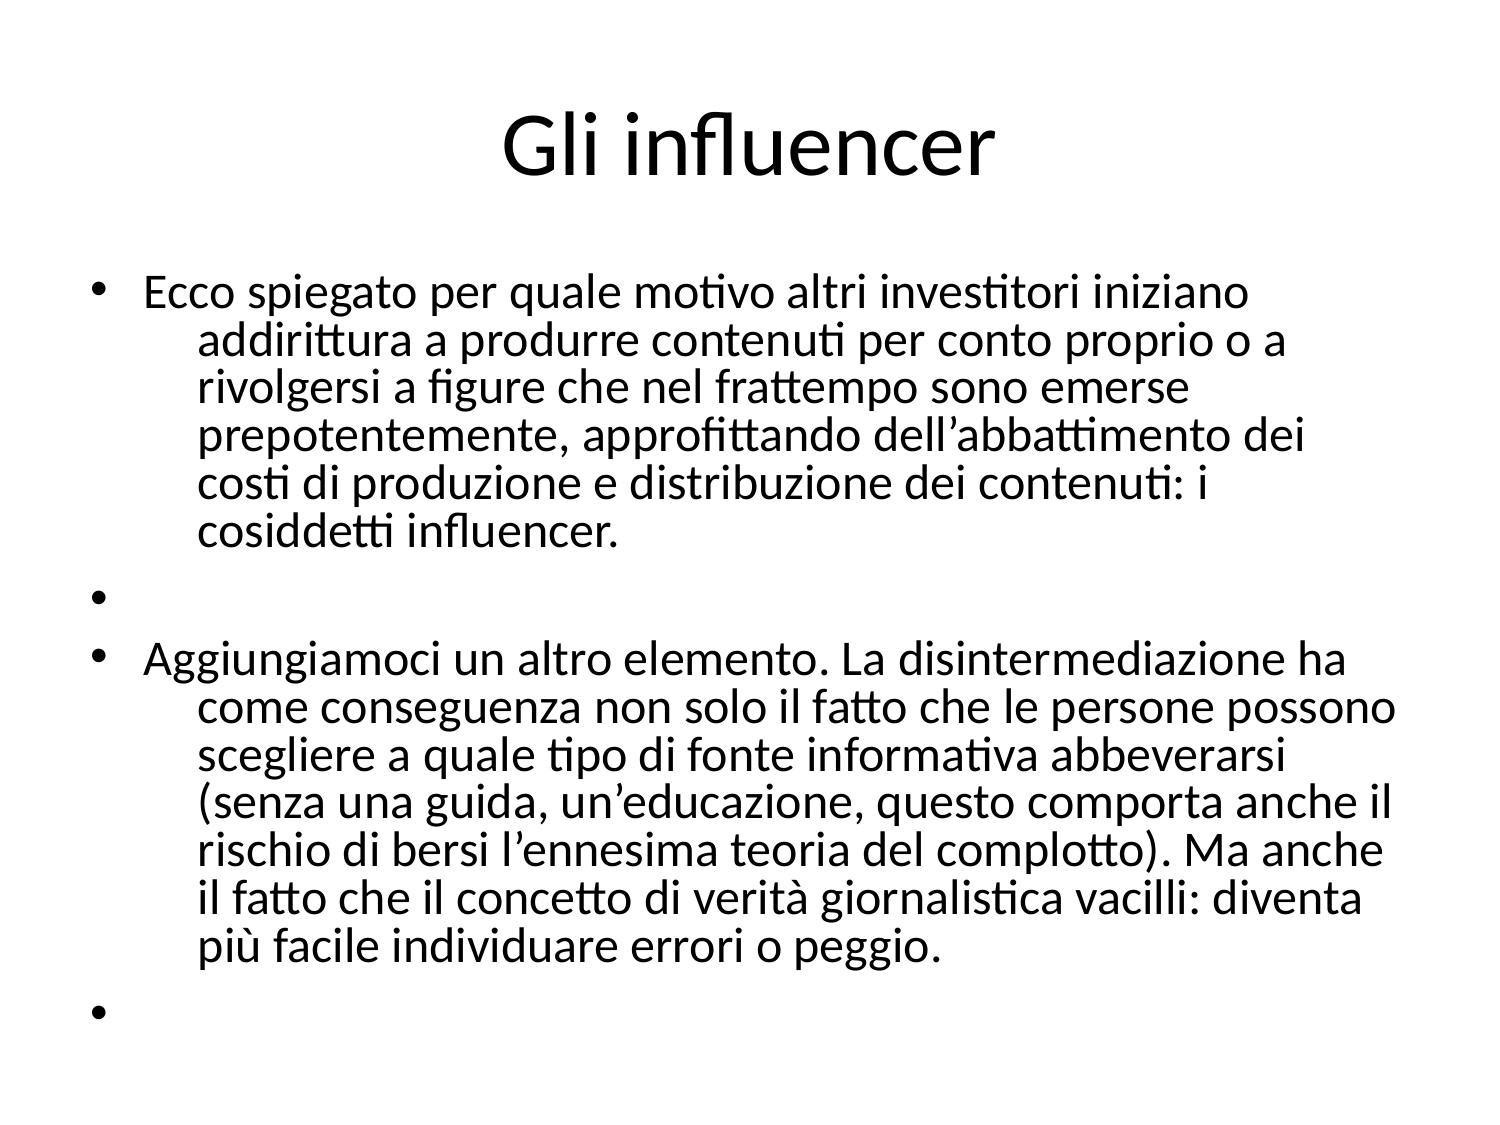

# Gli influencer
Ecco spiegato per quale motivo altri investitori iniziano addirittura a produrre contenuti per conto proprio o a rivolgersi a figure che nel frattempo sono emerse prepotentemente, approfittando dell’abbattimento dei costi di produzione e distribuzione dei contenuti: i cosiddetti influencer.
Aggiungiamoci un altro elemento. La disintermediazione ha come conseguenza non solo il fatto che le persone possono scegliere a quale tipo di fonte informativa abbeverarsi (senza una guida, un’educazione, questo comporta anche il rischio di bersi l’ennesima teoria del complotto). Ma anche il fatto che il concetto di verità giornalistica vacilli: diventa più facile individuare errori o peggio.